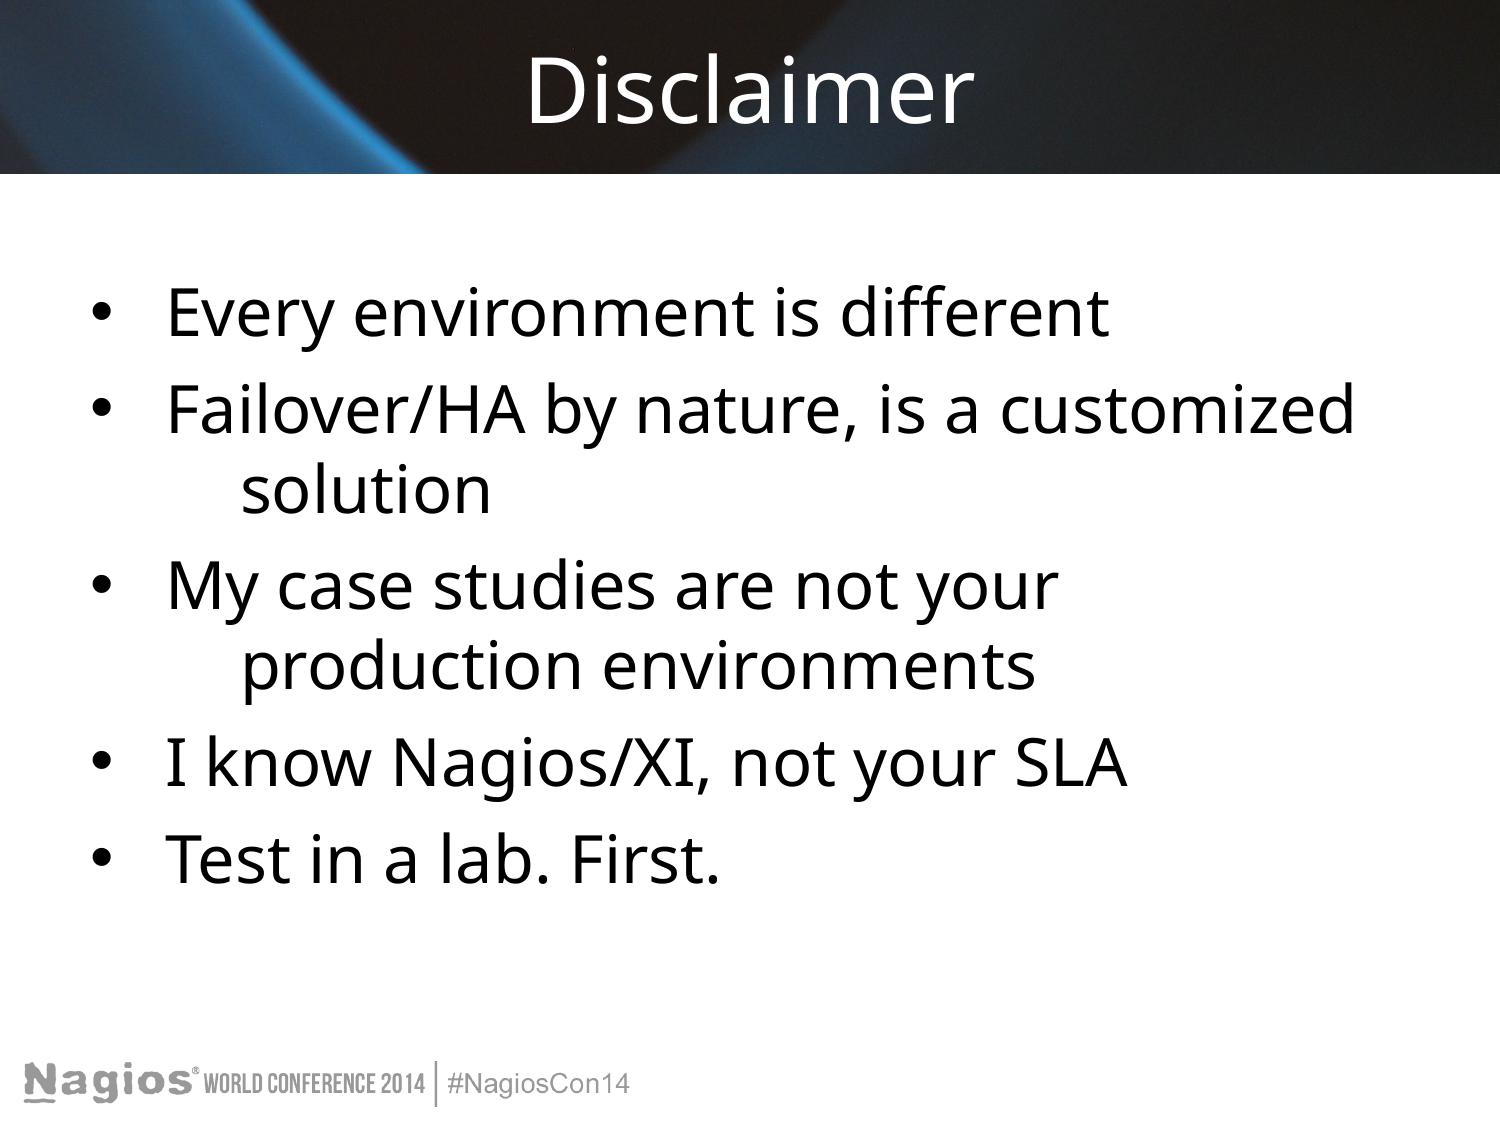

# Disclaimer
Every environment is different
Failover/HA by nature, is a customized solution
My case studies are not your production environments
I know Nagios/XI, not your SLA
Test in a lab. First.